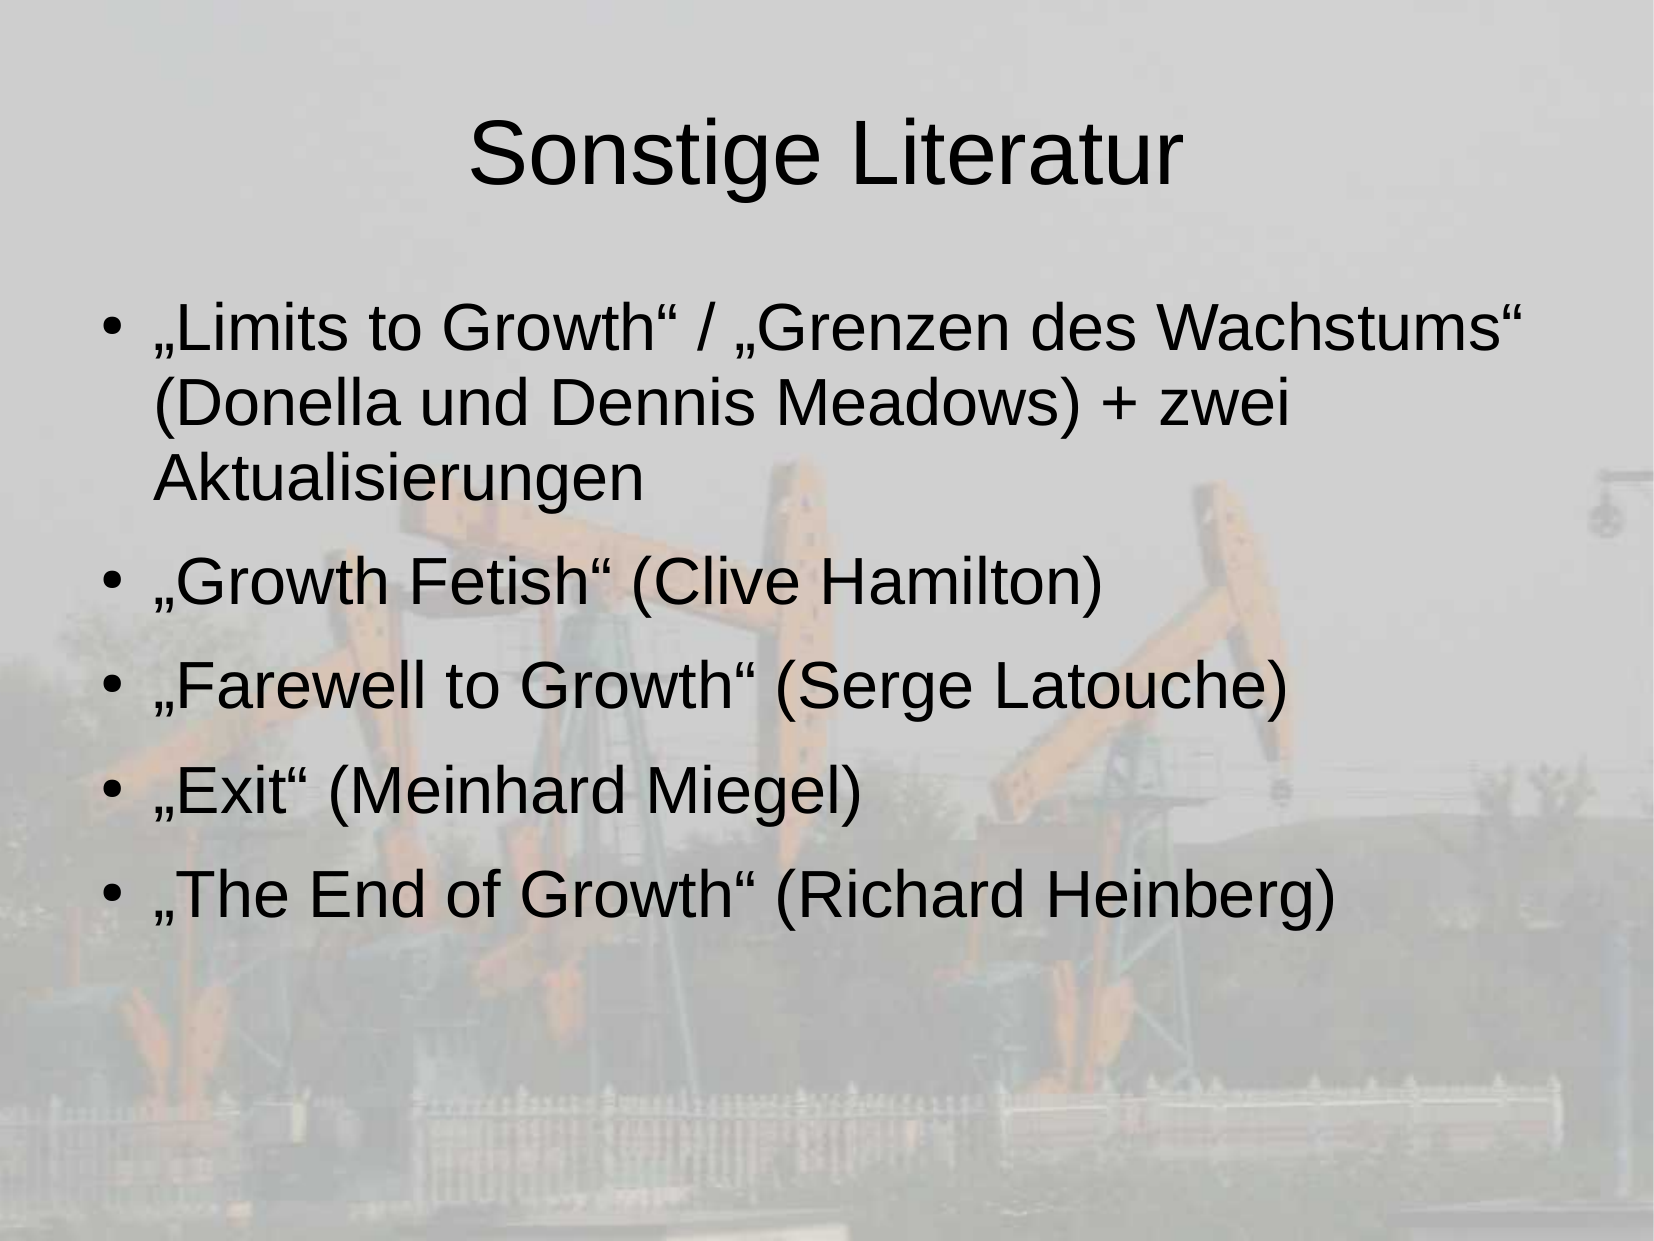

# Sonstige Literatur
„Limits to Growth“ / „Grenzen des Wachstums“ (Donella und Dennis Meadows) + zwei Aktualisierungen
„Growth Fetish“ (Clive Hamilton)
„Farewell to Growth“ (Serge Latouche)
„Exit“ (Meinhard Miegel)
„The End of Growth“ (Richard Heinberg)